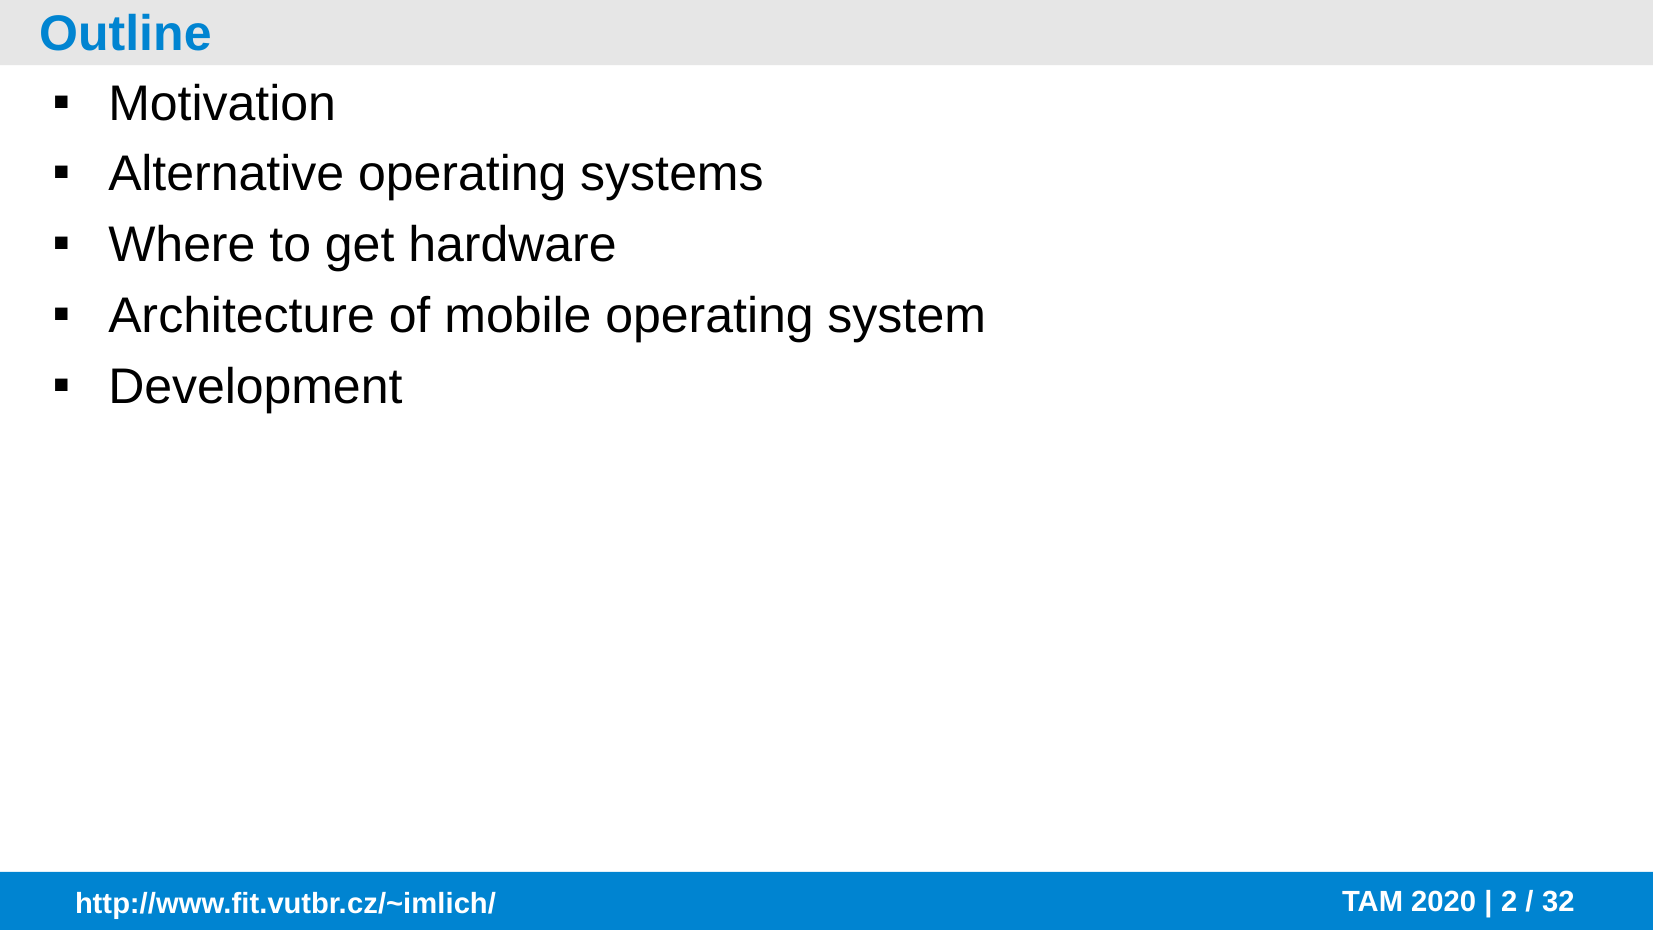

# Outline
Motivation
Alternative operating systems
Where to get hardware
Architecture of mobile operating system
Development